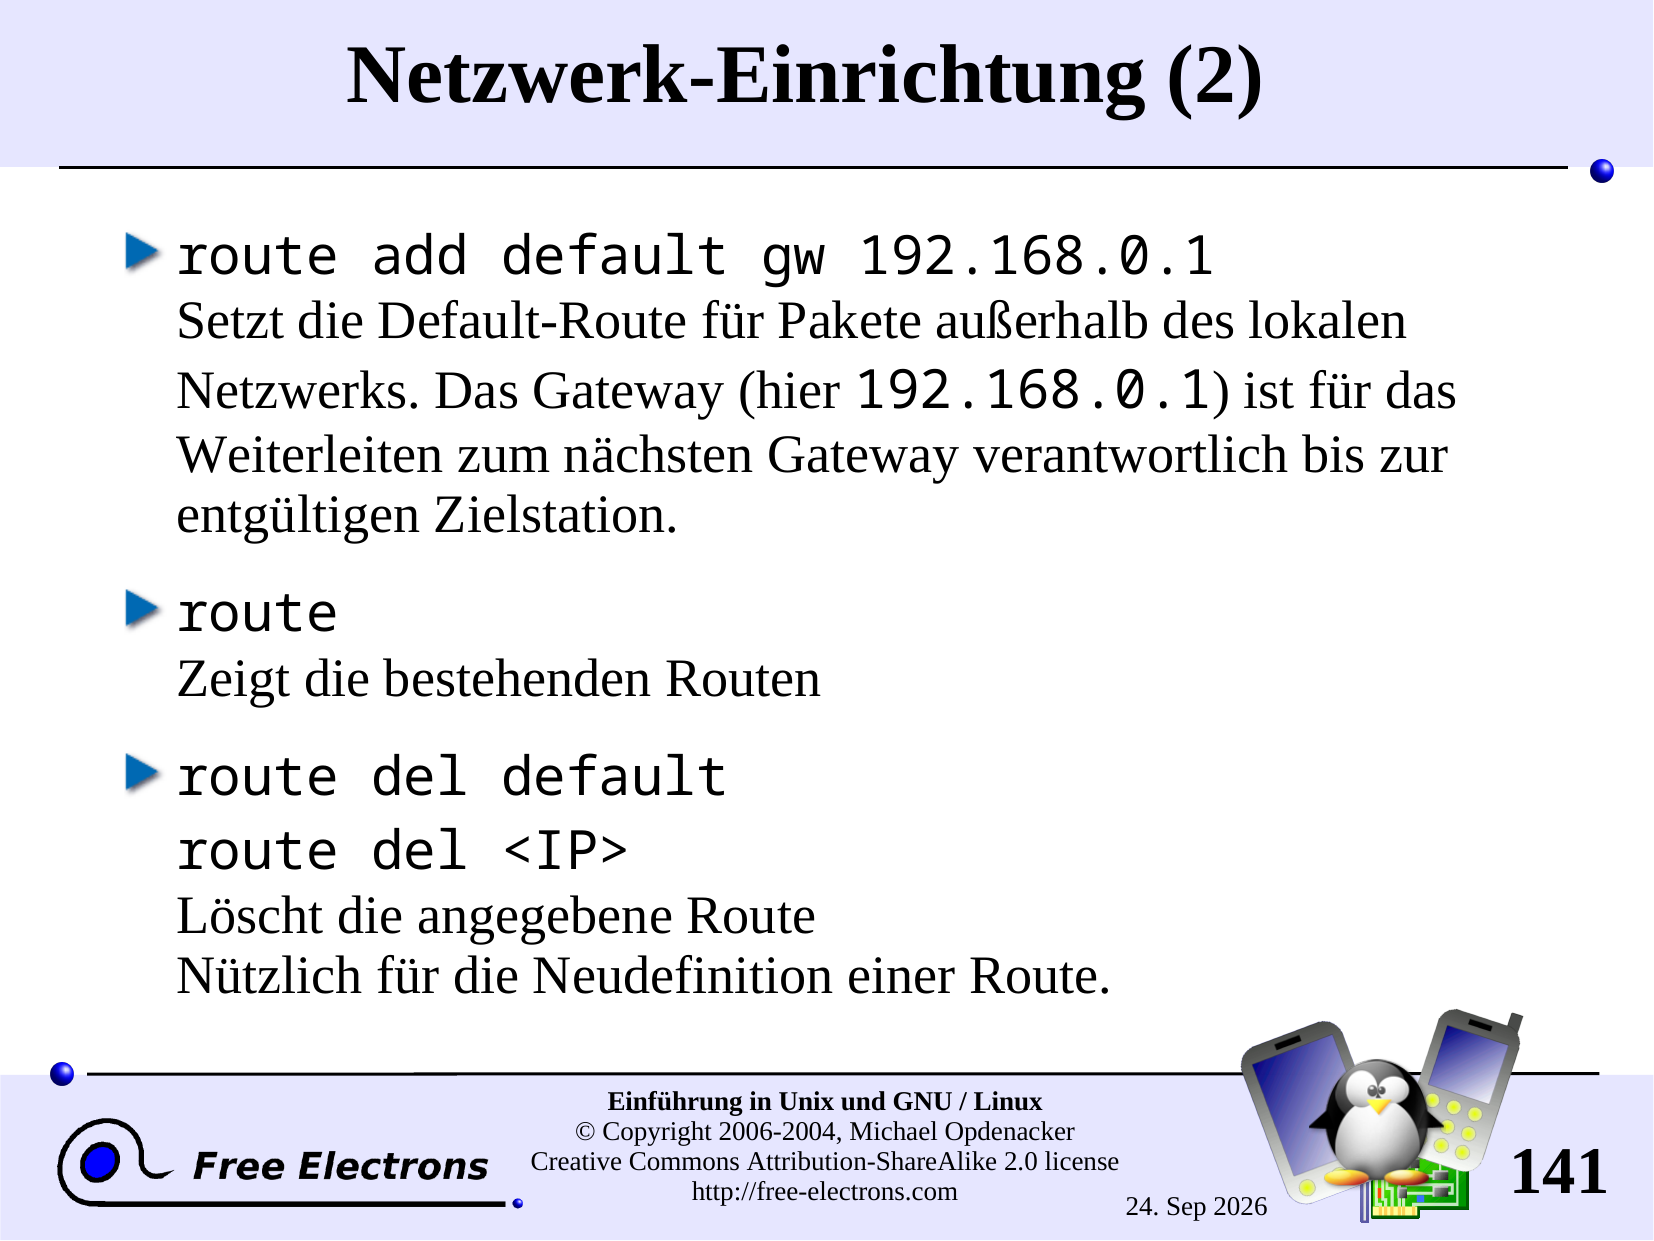

# Netzwerk-Einrichtung (2)
route add default gw 192.168.0.1
Setzt die Default-Route für Pakete außerhalb des lokalen Netzwerks. Das Gateway (hier 192.168.0.1) ist für das Weiterleiten zum nächsten Gateway verantwortlich bis zur entgültigen Zielstation.
route
Zeigt die bestehenden Routen
route del default
route del <IP>
Löscht die angegebene Route
Nützlich für die Neudefinition einer Route.